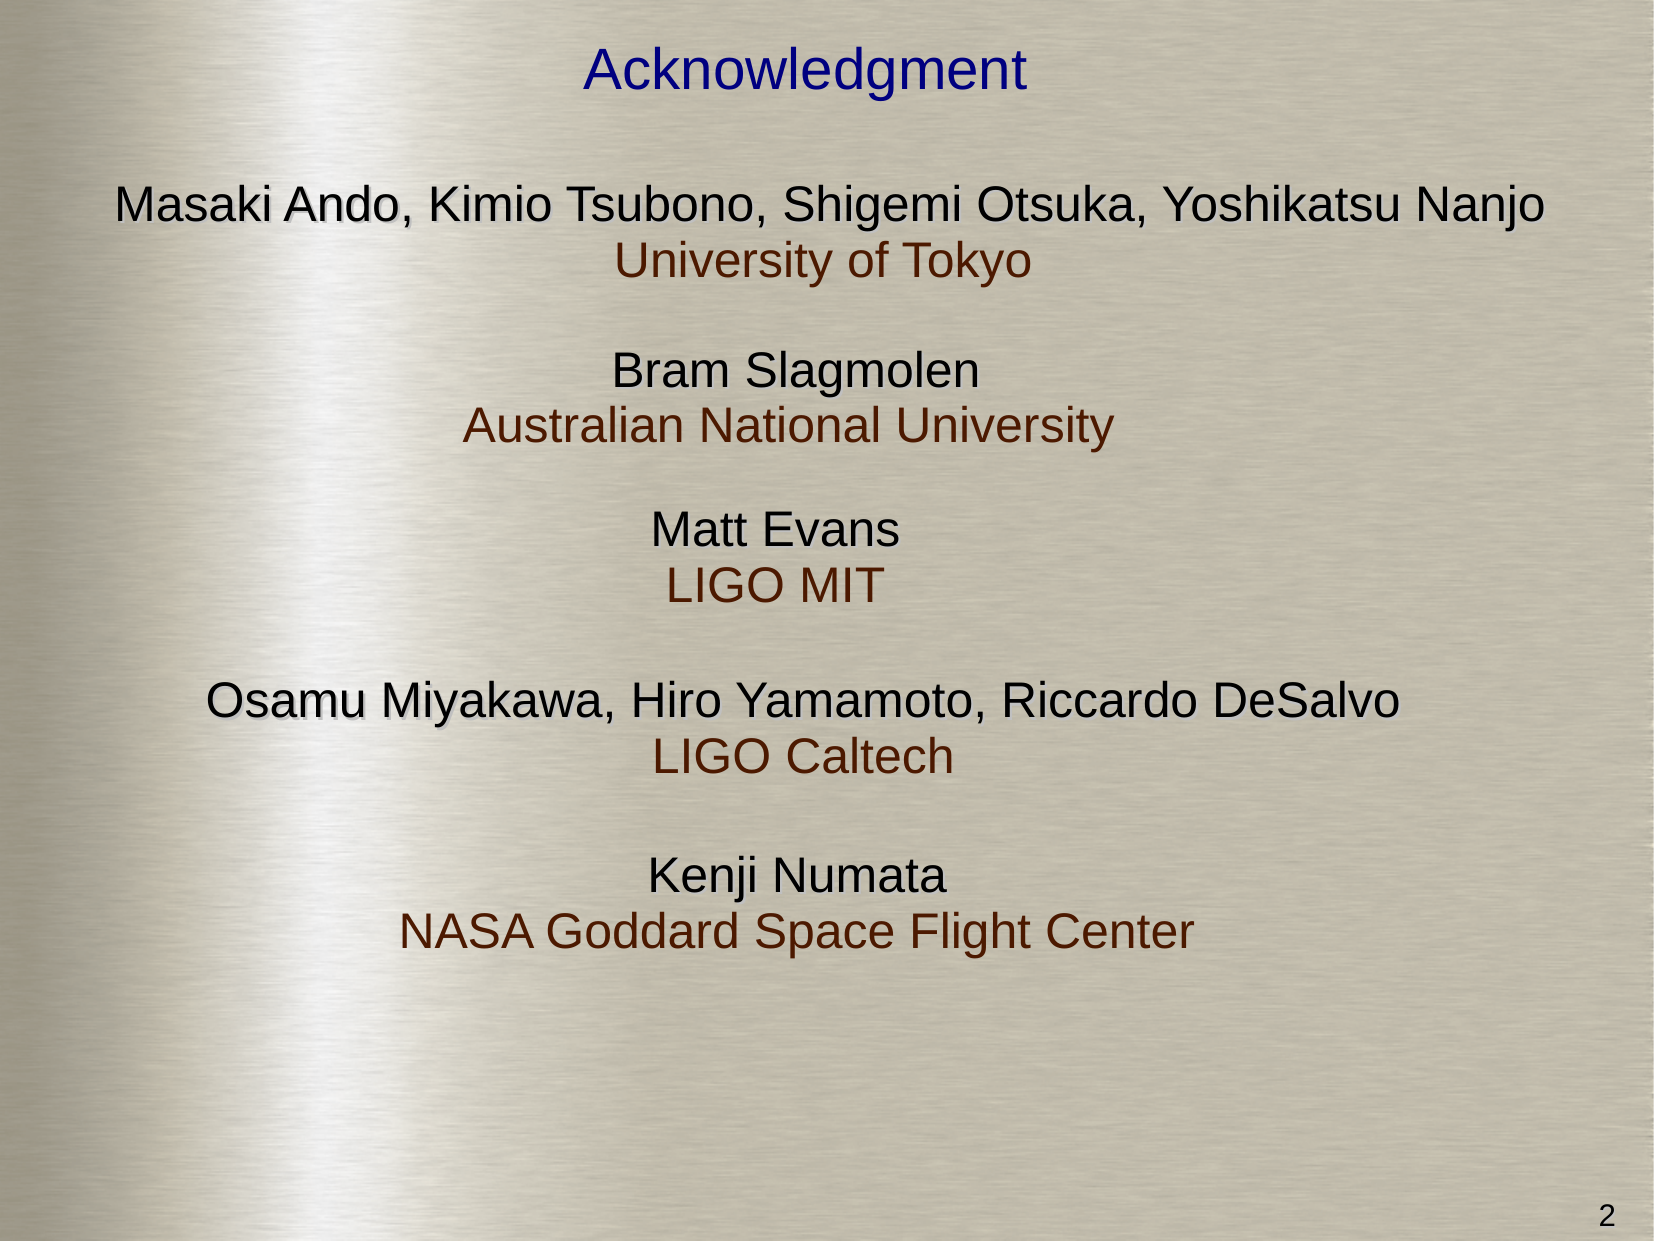

Acknowledgment
Masaki Ando, Kimio Tsubono, Shigemi Otsuka, Yoshikatsu Nanjo
University of Tokyo
Bram Slagmolen
Australian National University
Matt Evans
LIGO MIT
Osamu Miyakawa, Hiro Yamamoto, Riccardo DeSalvo
LIGO Caltech
Kenji Numata
NASA Goddard Space Flight Center